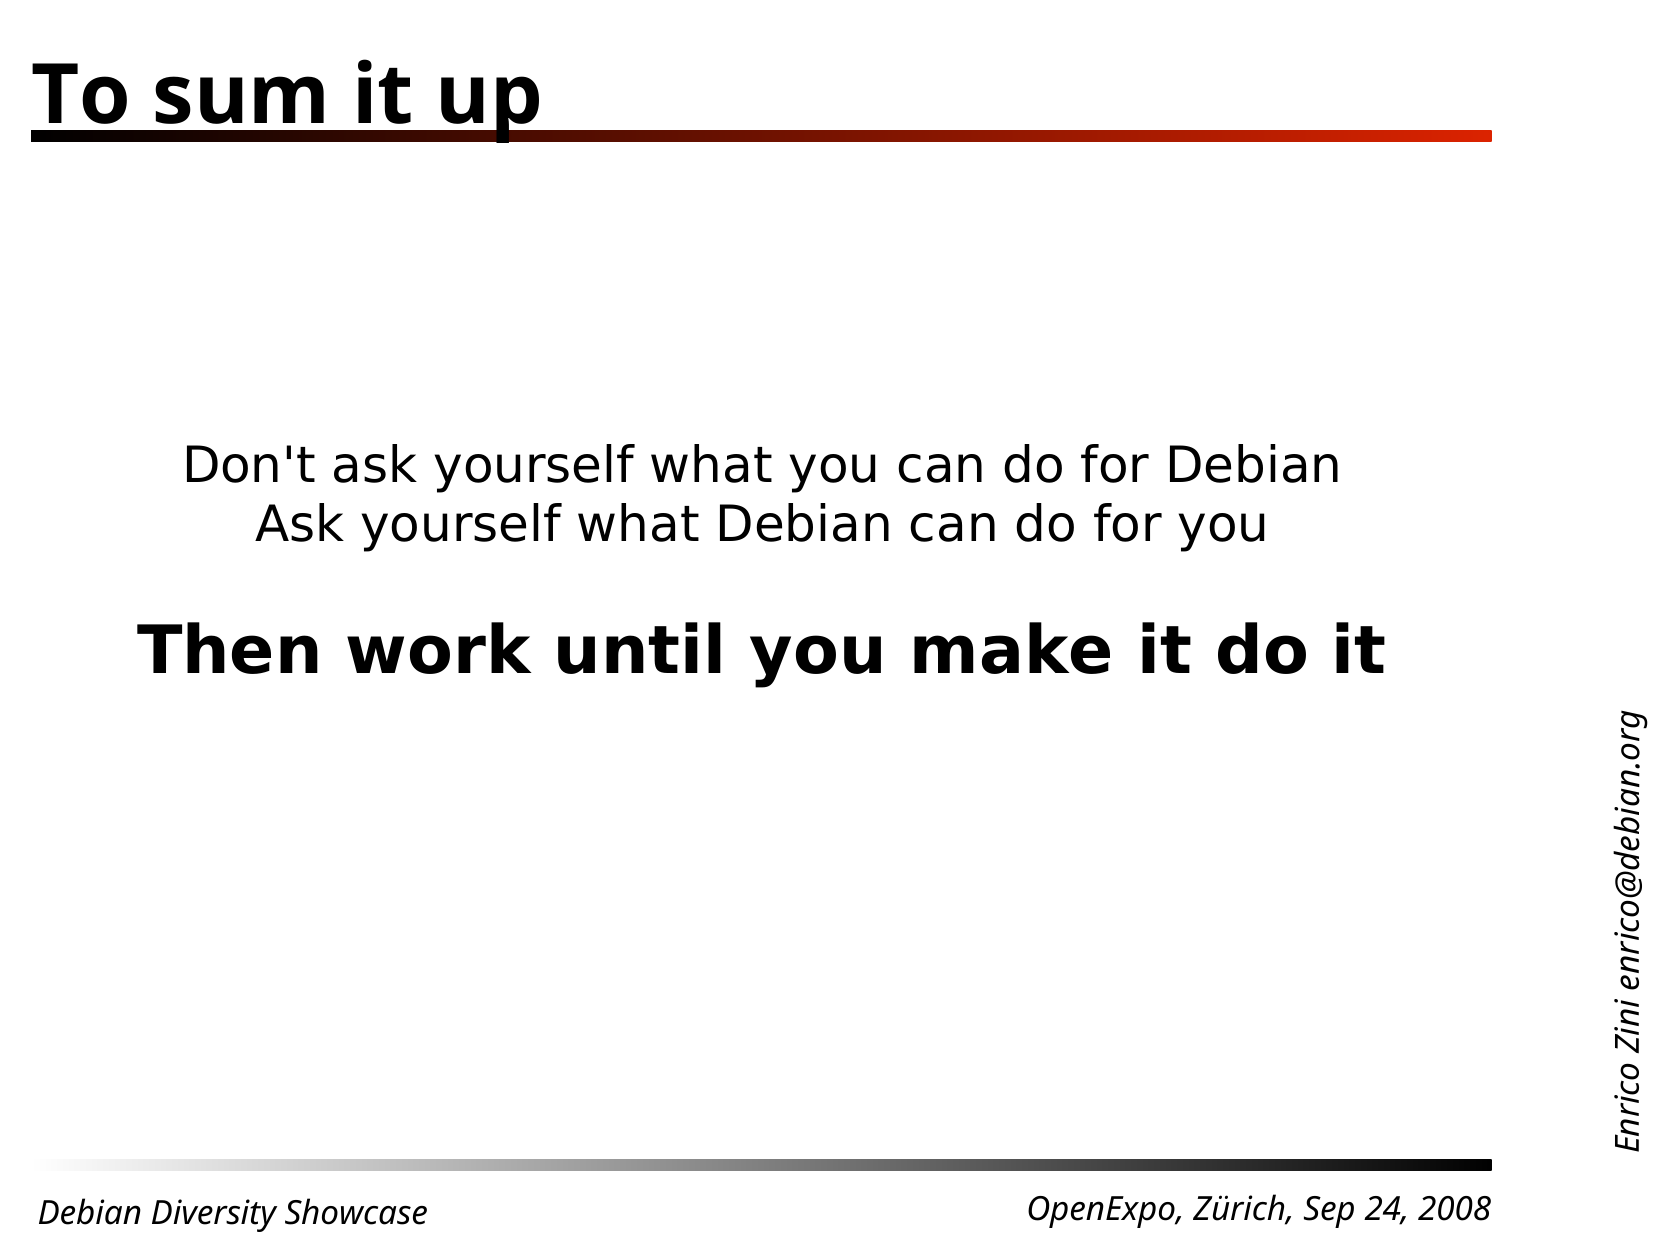

To sum it up
Don't ask yourself what you can do for Debian
Ask yourself what Debian can do for you
Then work until you make it do it